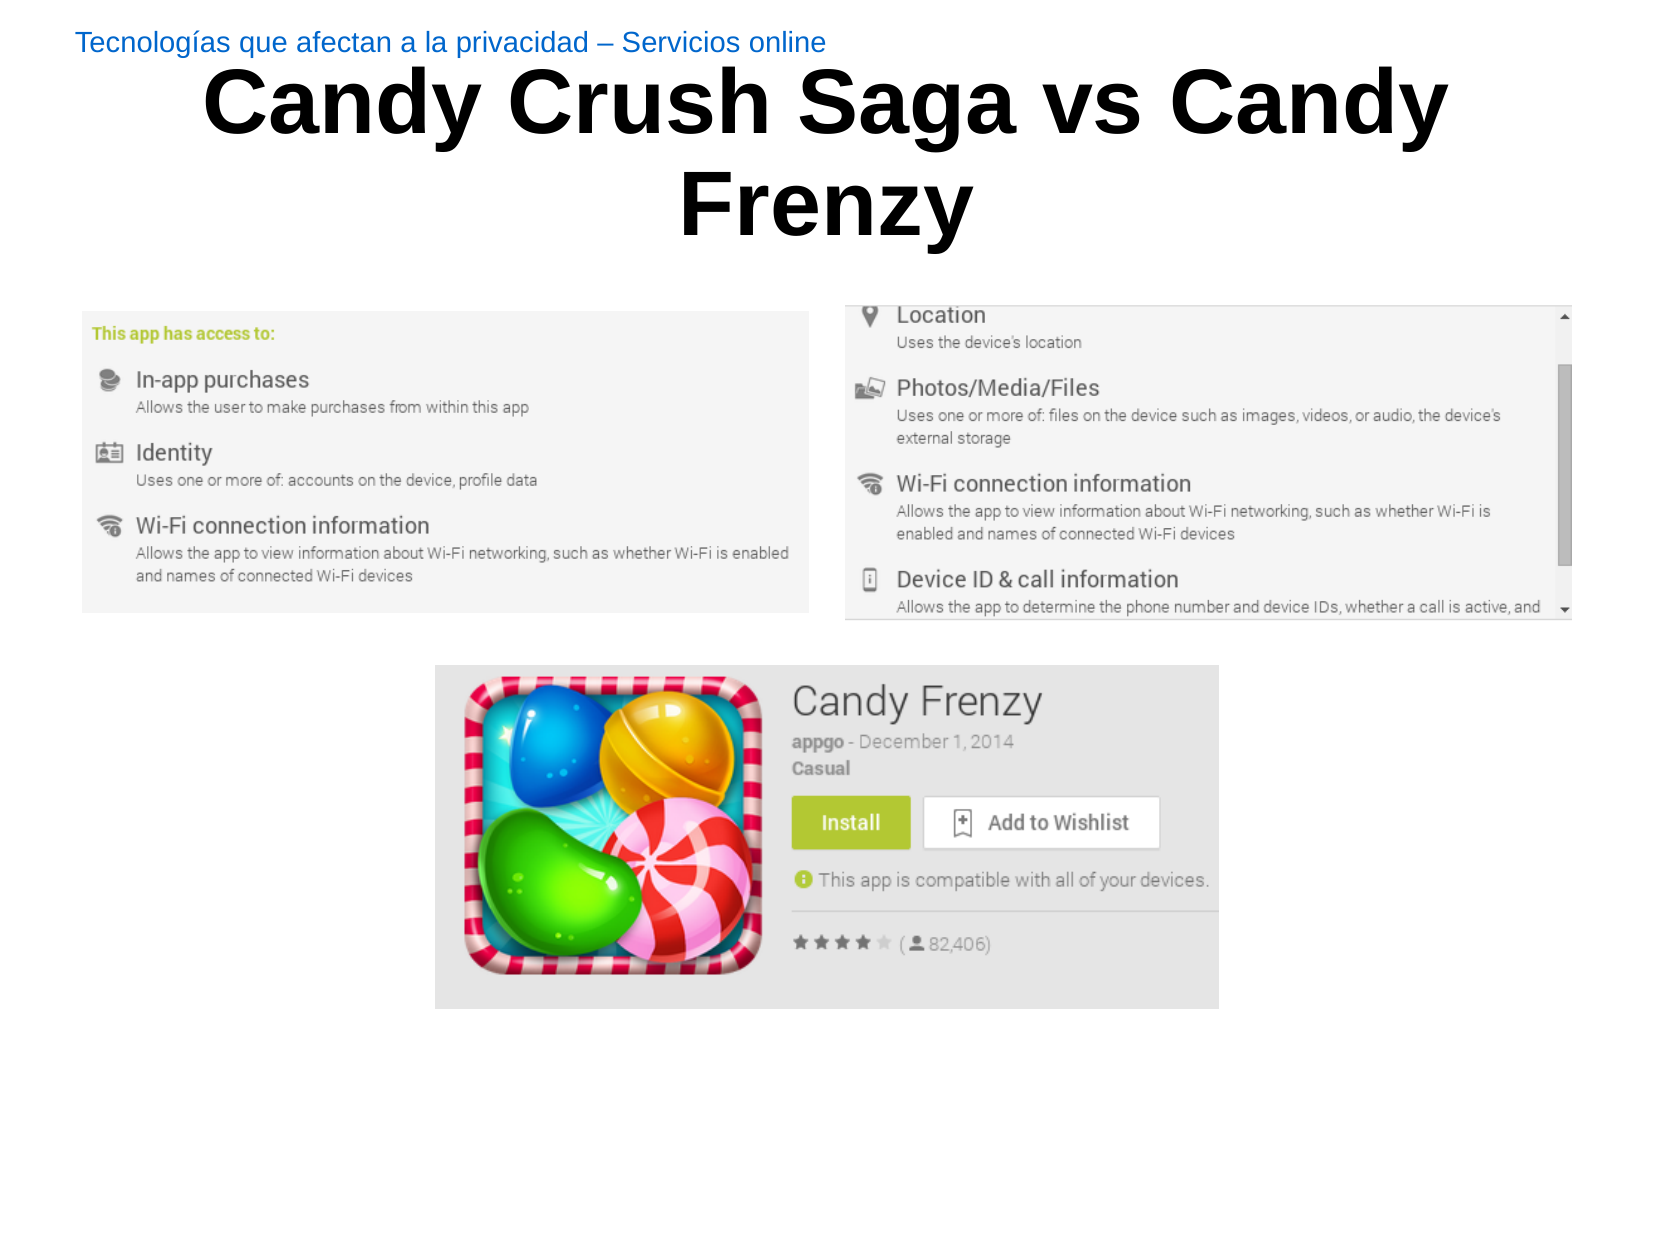

Tecnologías que afectan a la privacidad – Servicios online
# Candy Crush Saga vs Candy Frenzy